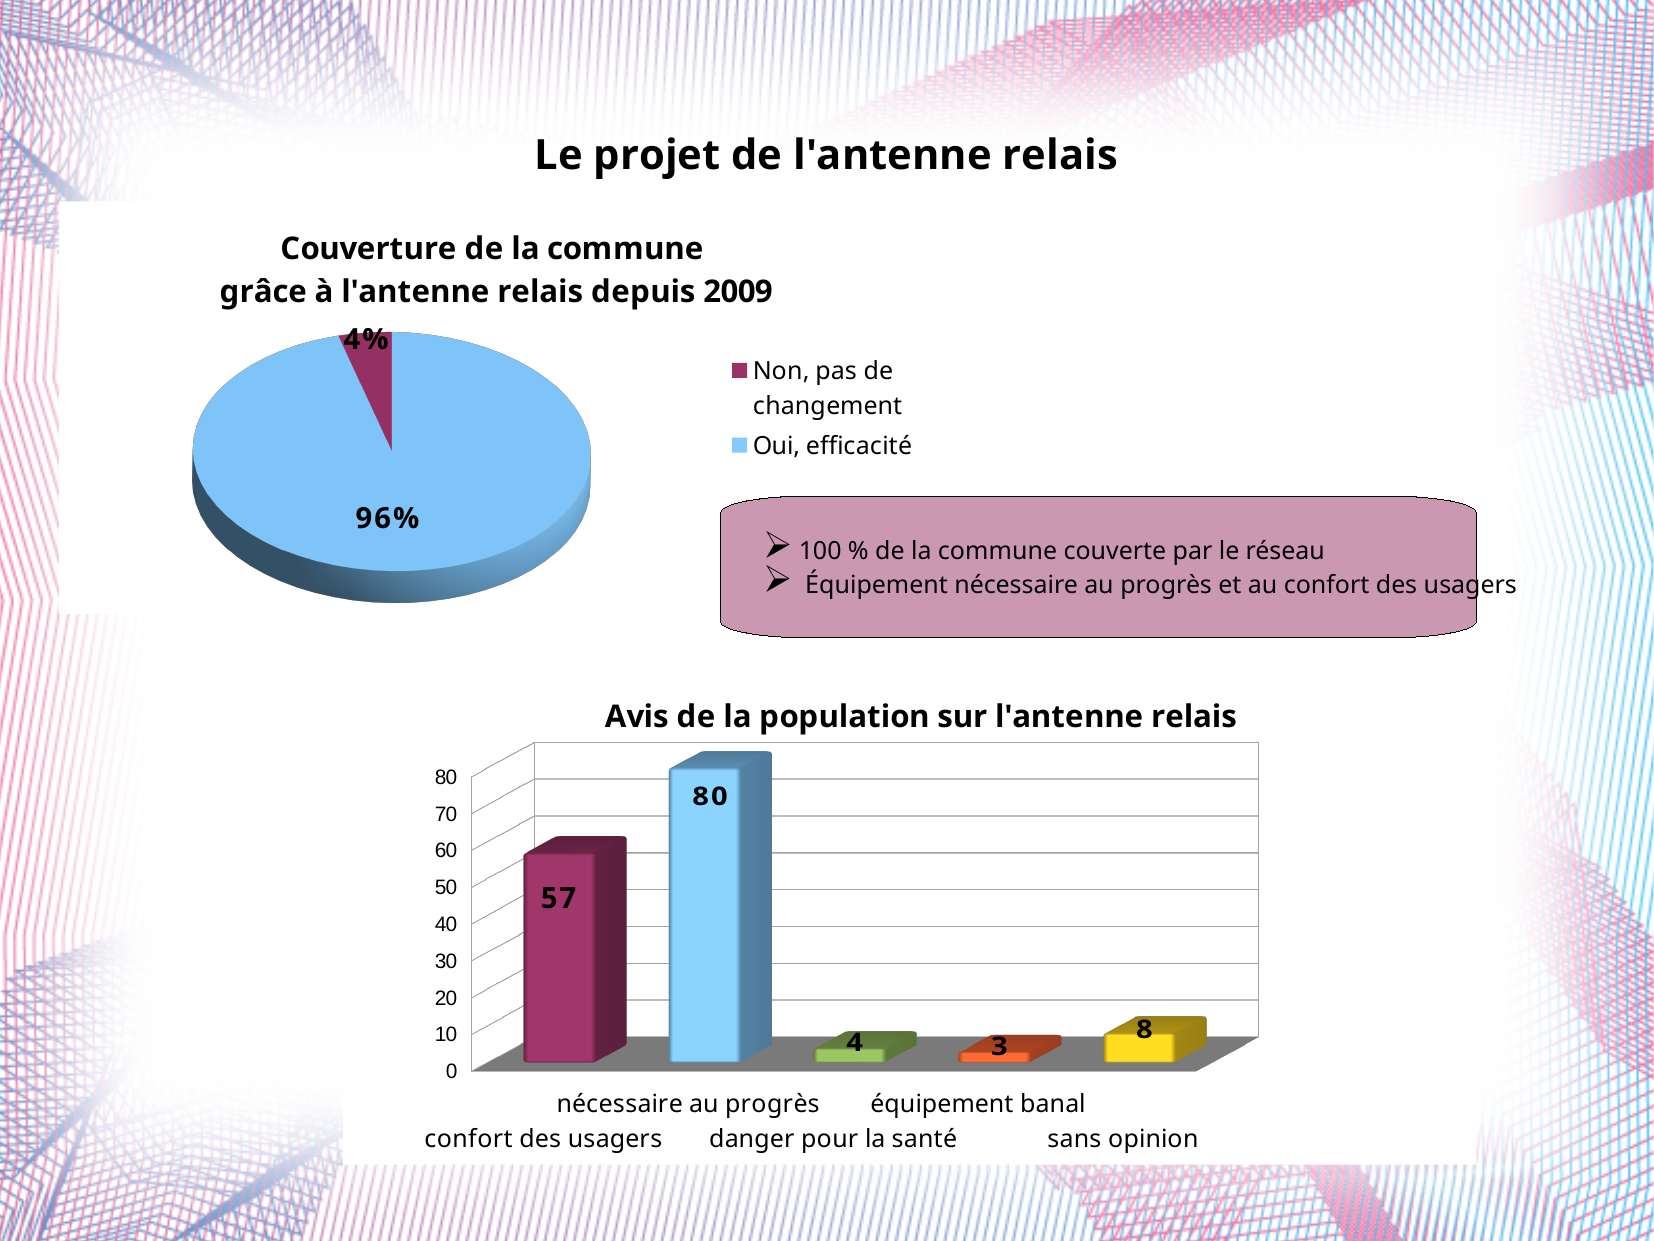

# Le projet de l'antenne relais
[unsupported chart]
100 % de la commune couverte par le réseau
 Équipement nécessaire au progrès et au confort des usagers
[unsupported chart]